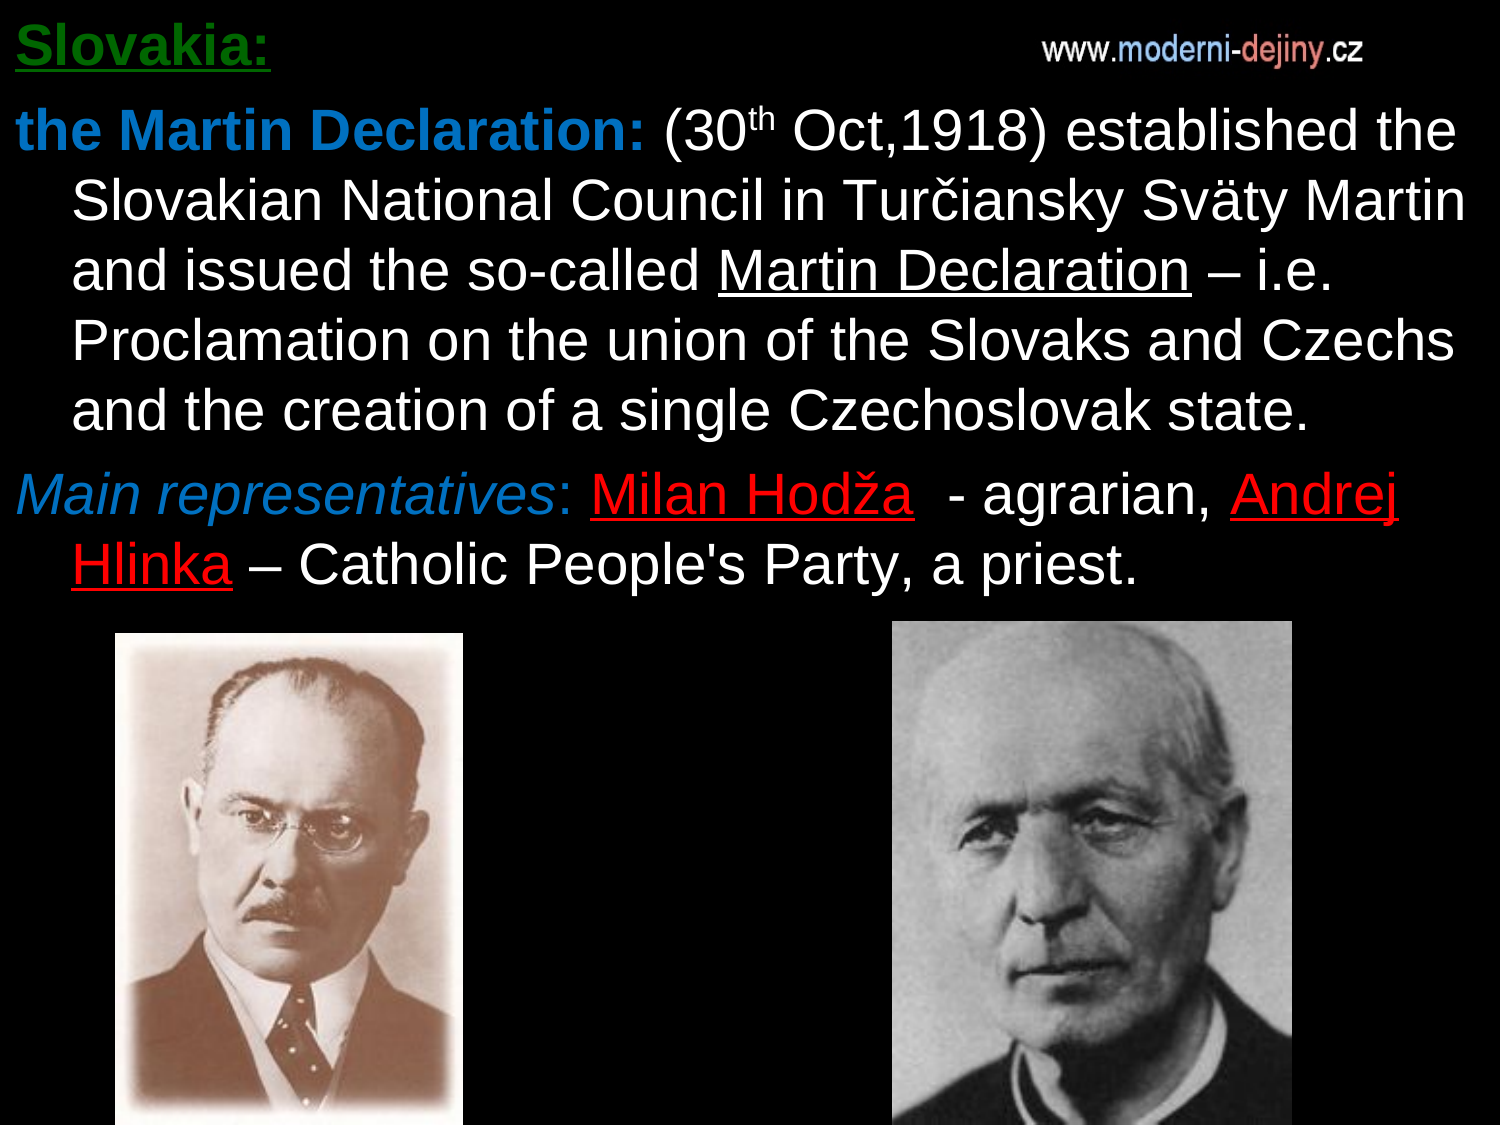

Slovakia:
the Martin Declaration: (30th Oct,1918) established the Slovakian National Council in Turčiansky Sväty Martin and issued the so-called Martin Declaration – i.e. Proclamation on the union of the Slovaks and Czechs and the creation of a single Czechoslovak state.
Main representatives: Milan Hodža - agrarian, Andrej Hlinka – Catholic People's Party, a priest.